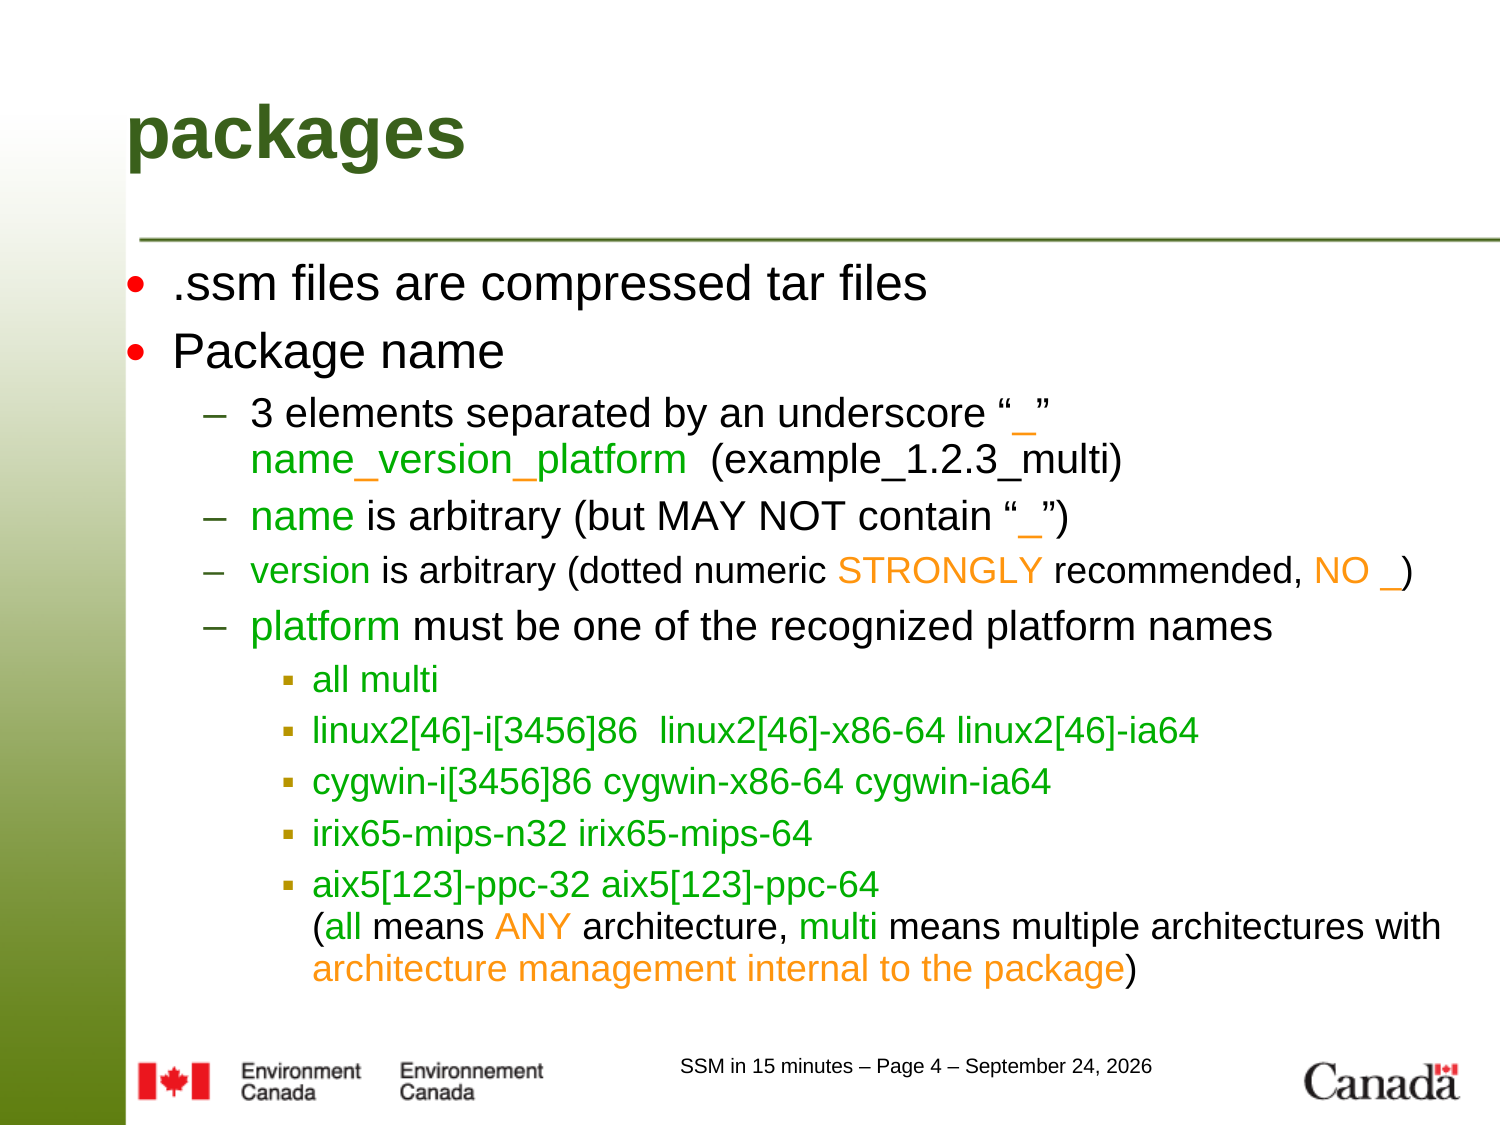

# packages
.ssm files are compressed tar files
Package name
3 elements separated by an underscore “_”
name_version_platform (example_1.2.3_multi)
name is arbitrary (but MAY NOT contain “_”)
version is arbitrary (dotted numeric STRONGLY recommended, NO _)
platform must be one of the recognized platform names
all multi
linux2[46]-i[3456]86 linux2[46]-x86-64 linux2[46]-ia64
cygwin-i[3456]86 cygwin-x86-64 cygwin-ia64
irix65-mips-n32 irix65-mips-64
aix5[123]-ppc-32 aix5[123]-ppc-64
(all means ANY architecture, multi means multiple architectures with architecture management internal to the package)